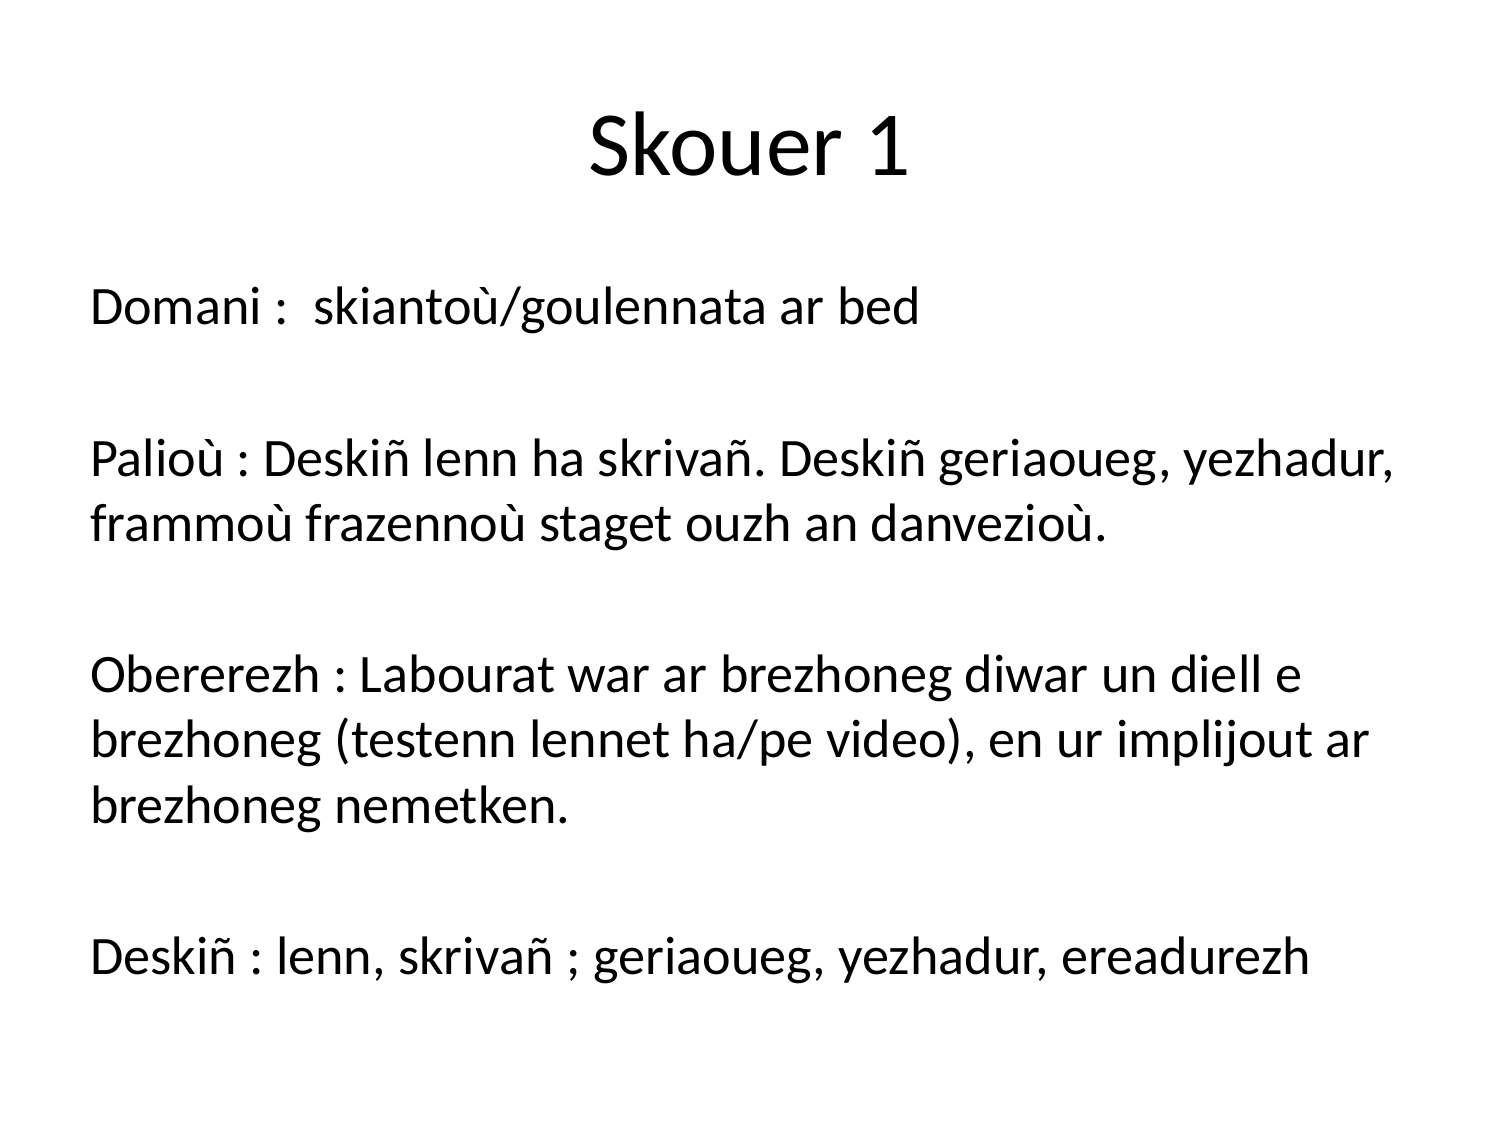

# Skouer 1
Domani : skiantoù/goulennata ar bed
Palioù : Deskiñ lenn ha skrivañ. Deskiñ geriaoueg, yezhadur, frammoù frazennoù staget ouzh an danvezioù.
Obererezh : Labourat war ar brezhoneg diwar un diell e brezhoneg (testenn lennet ha/pe video), en ur implijout ar brezhoneg nemetken.
Deskiñ : lenn, skrivañ ; geriaoueg, yezhadur, ereadurezh